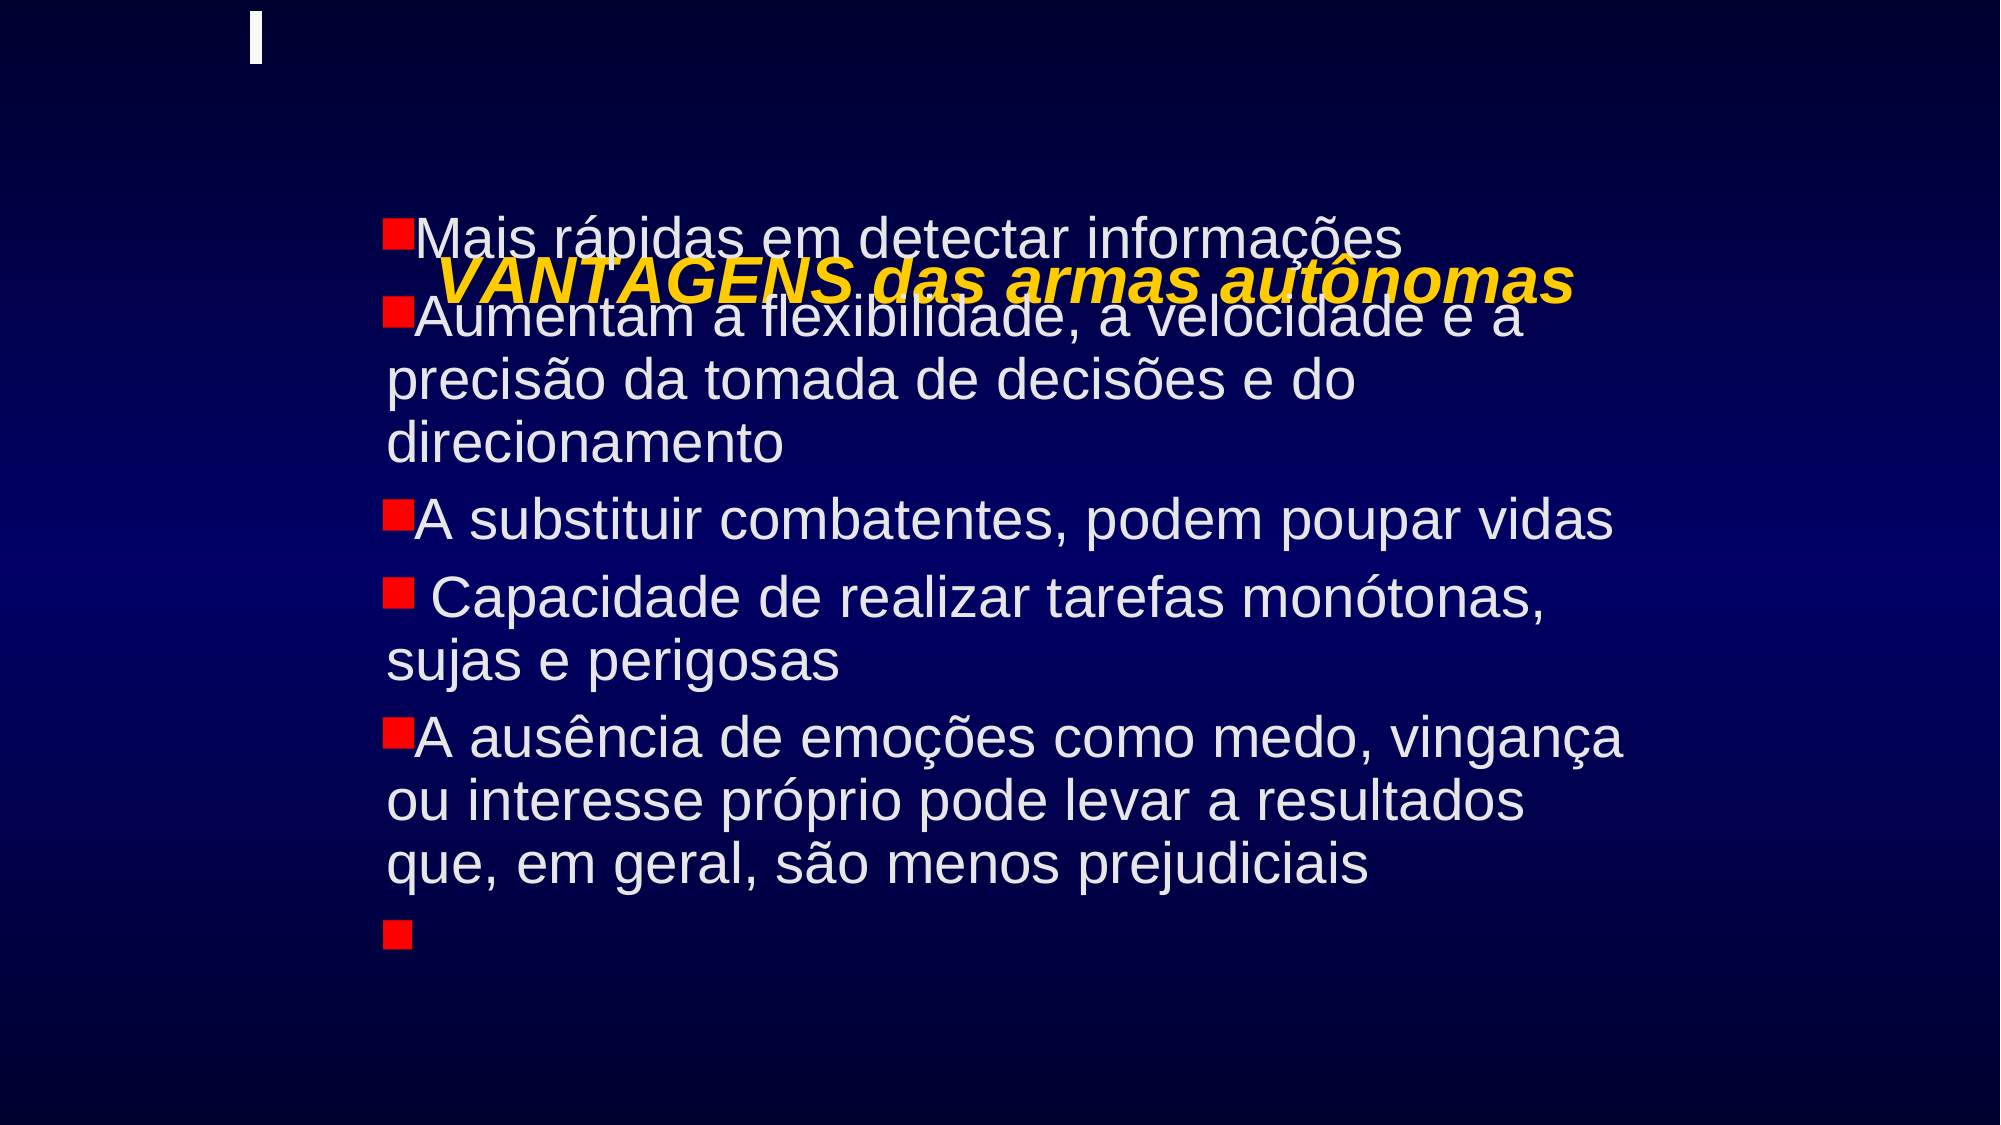

VANTAGENS das armas autônomas
Mais rápidas em detectar informações
Aumentam a flexibilidade, a velocidade e a precisão da tomada de decisões e do direcionamento
A substituir combatentes, podem poupar vidas
 Capacidade de realizar tarefas monótonas, sujas e perigosas
A ausência de emoções como medo, vingança ou interesse próprio pode levar a resultados que, em geral, são menos prejudiciais